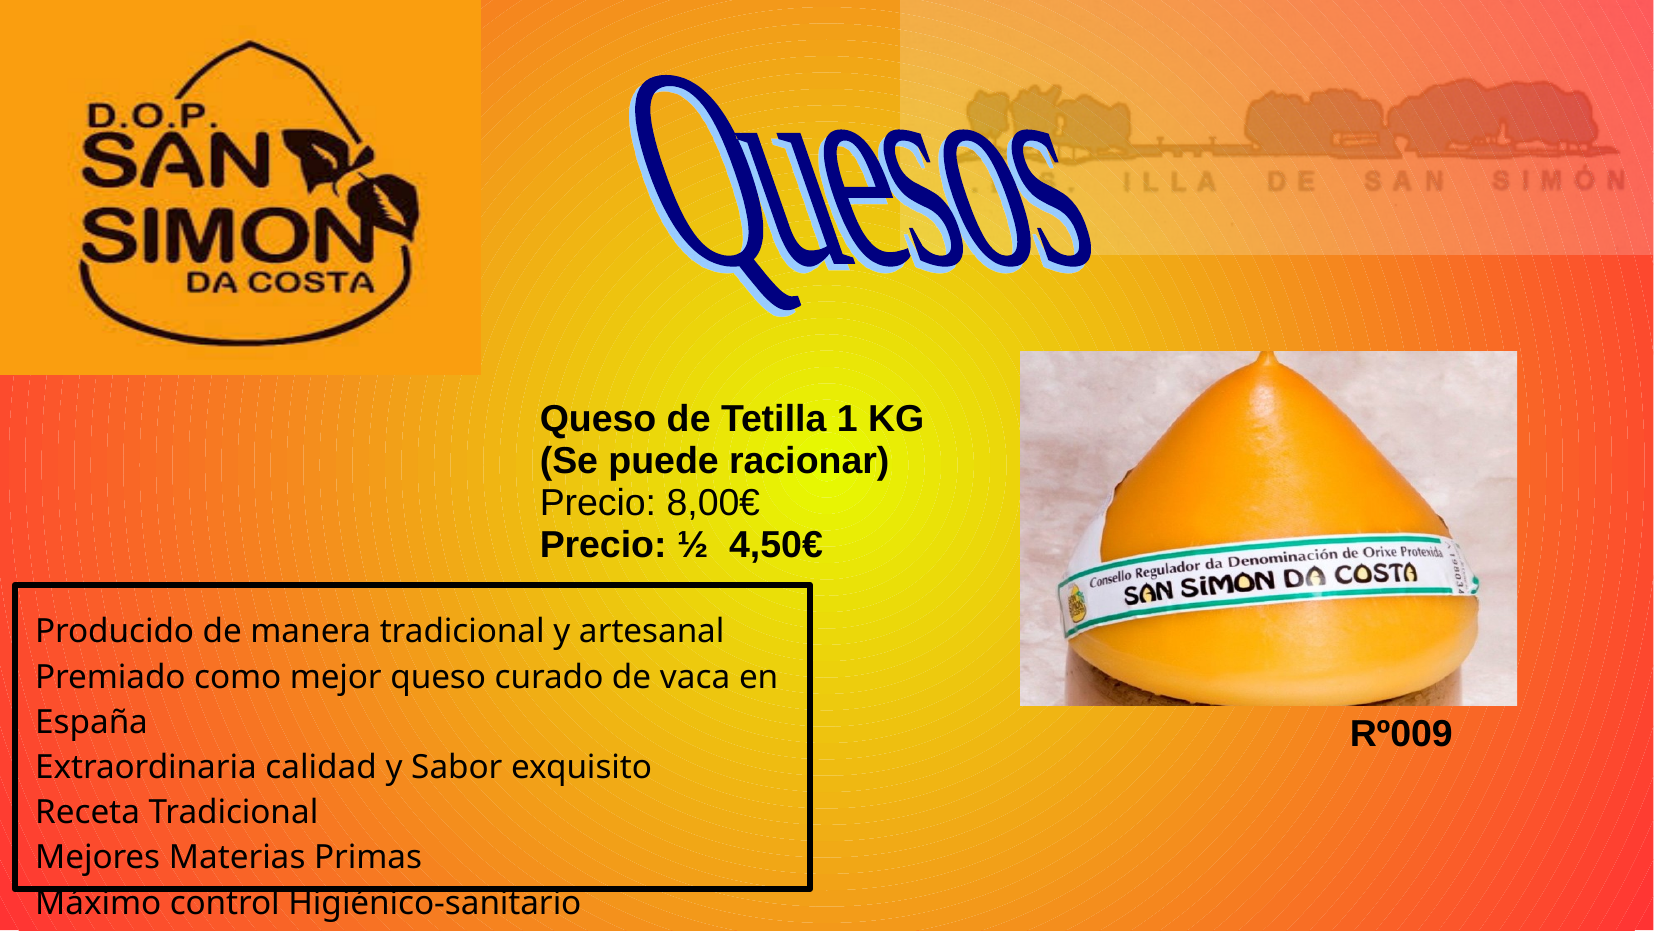

Quesos
Queso de Tetilla 1 KG
(Se puede racionar)
Precio: 8,00€
Precio: ½ 4,50€
Producido de manera tradicional y artesanal
Premiado como mejor queso curado de vaca en España
Extraordinaria calidad y Sabor exquisito
Receta Tradicional
Mejores Materias Primas
Máximo control Higiénico-sanitario
Rº009